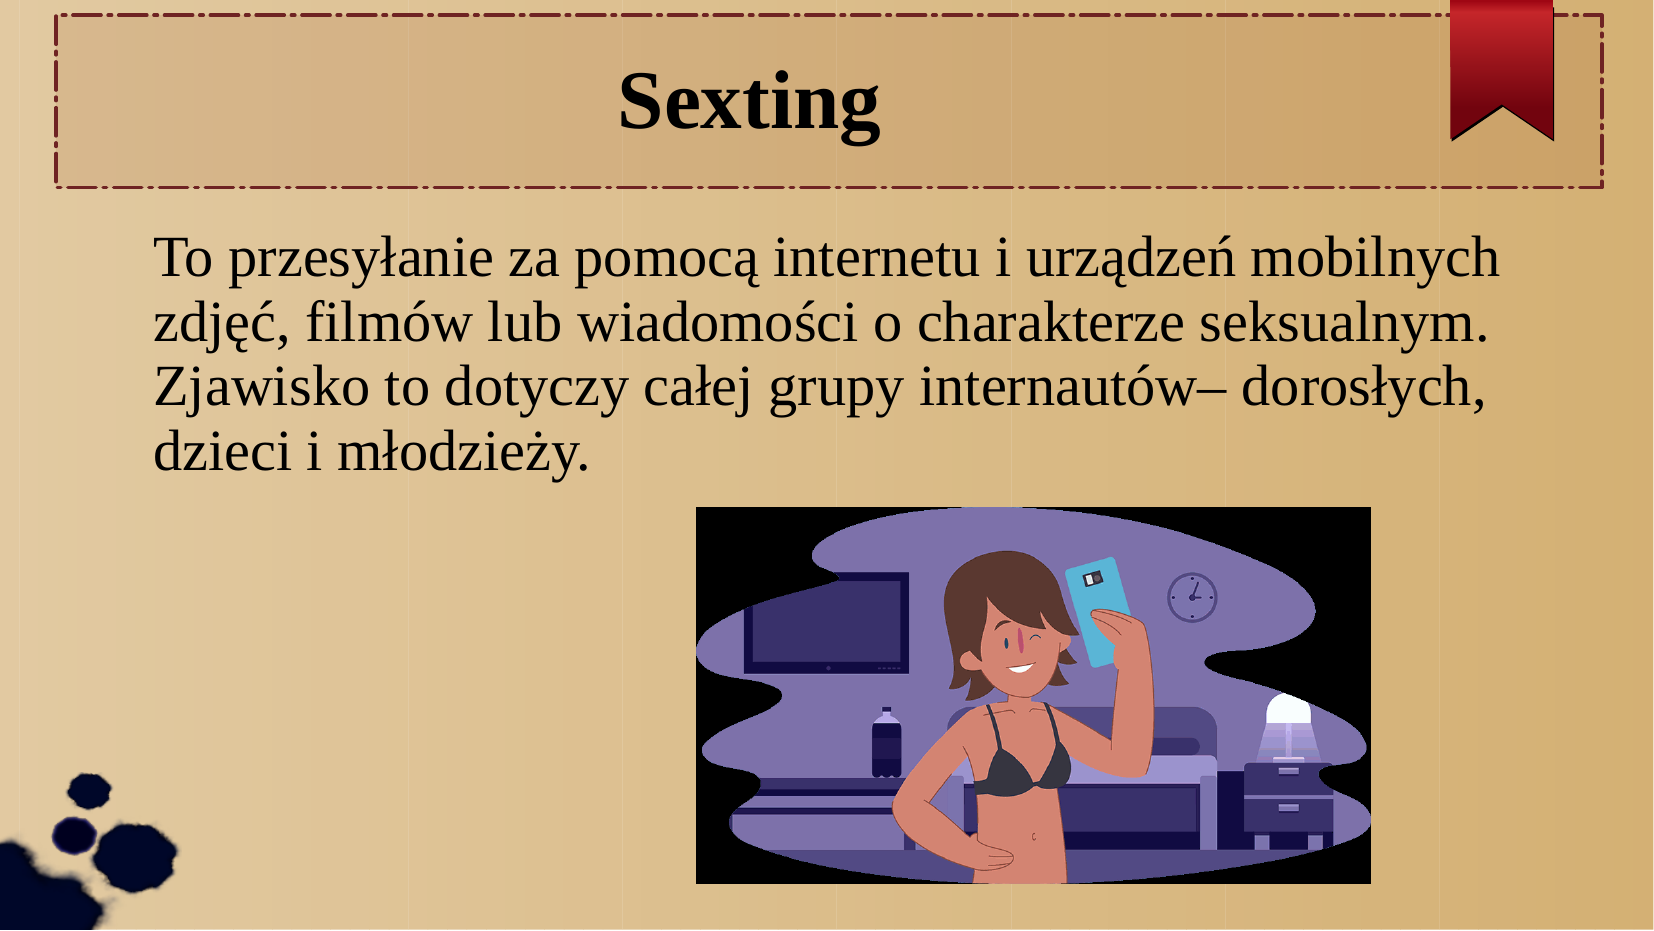

# Sexting
To przesyłanie za pomocą internetu i urządzeń mobilnych zdjęć, filmów lub wiadomości o charakterze seksualnym. Zjawisko to dotyczy całej grupy internautów– dorosłych, dzieci i młodzieży.